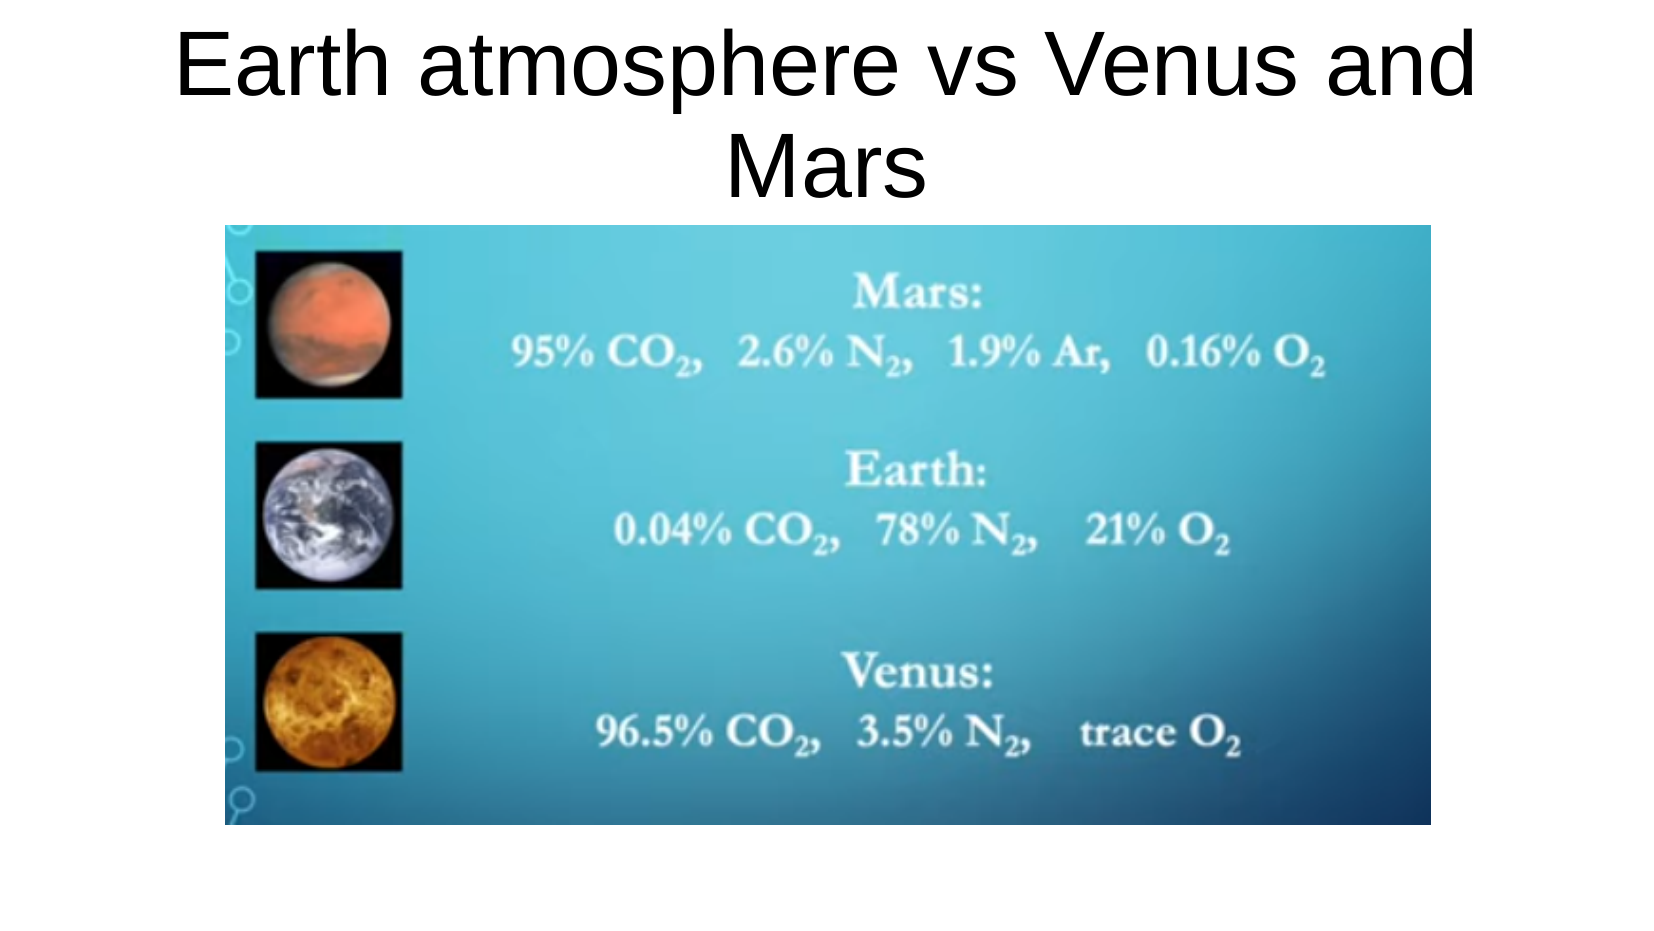

# Earth atmosphere vs Venus and Mars